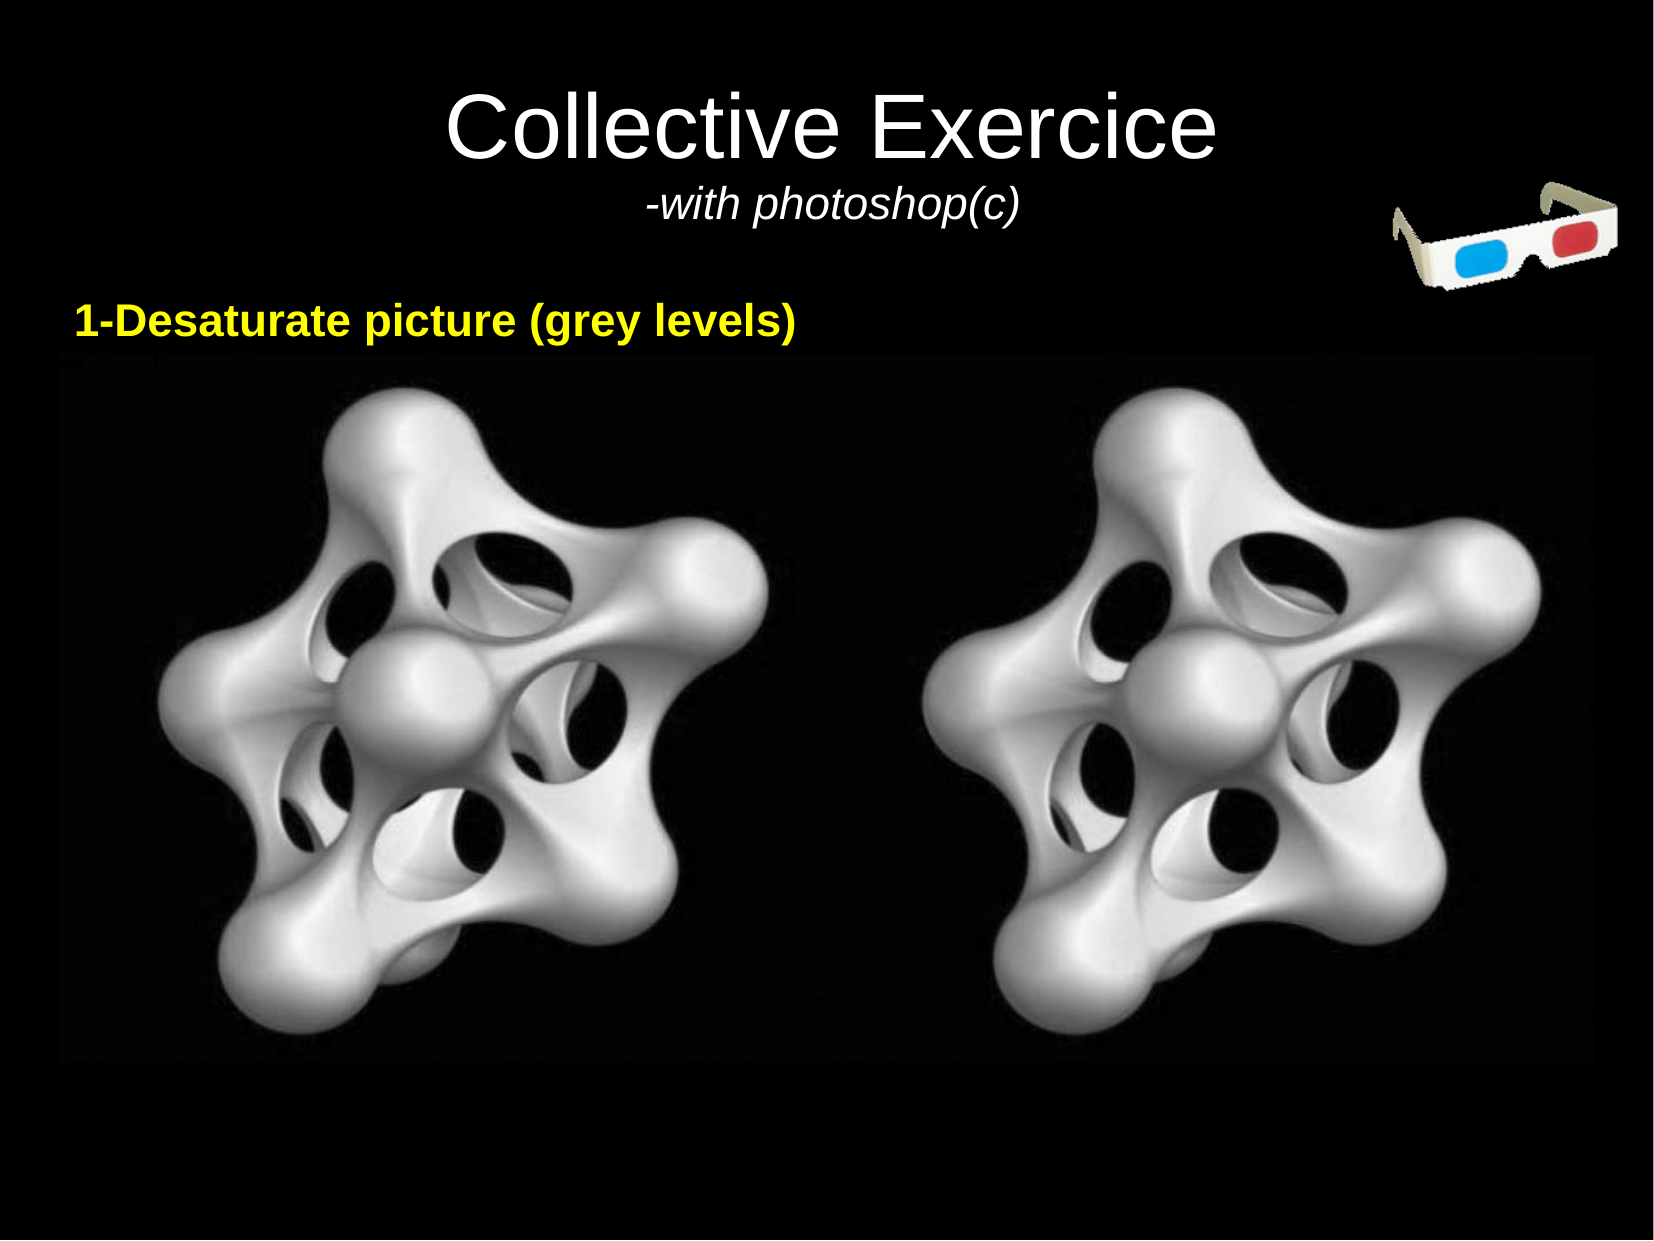

# Collective Exercice -with photoshop(c)
1-Desaturate picture (grey levels)